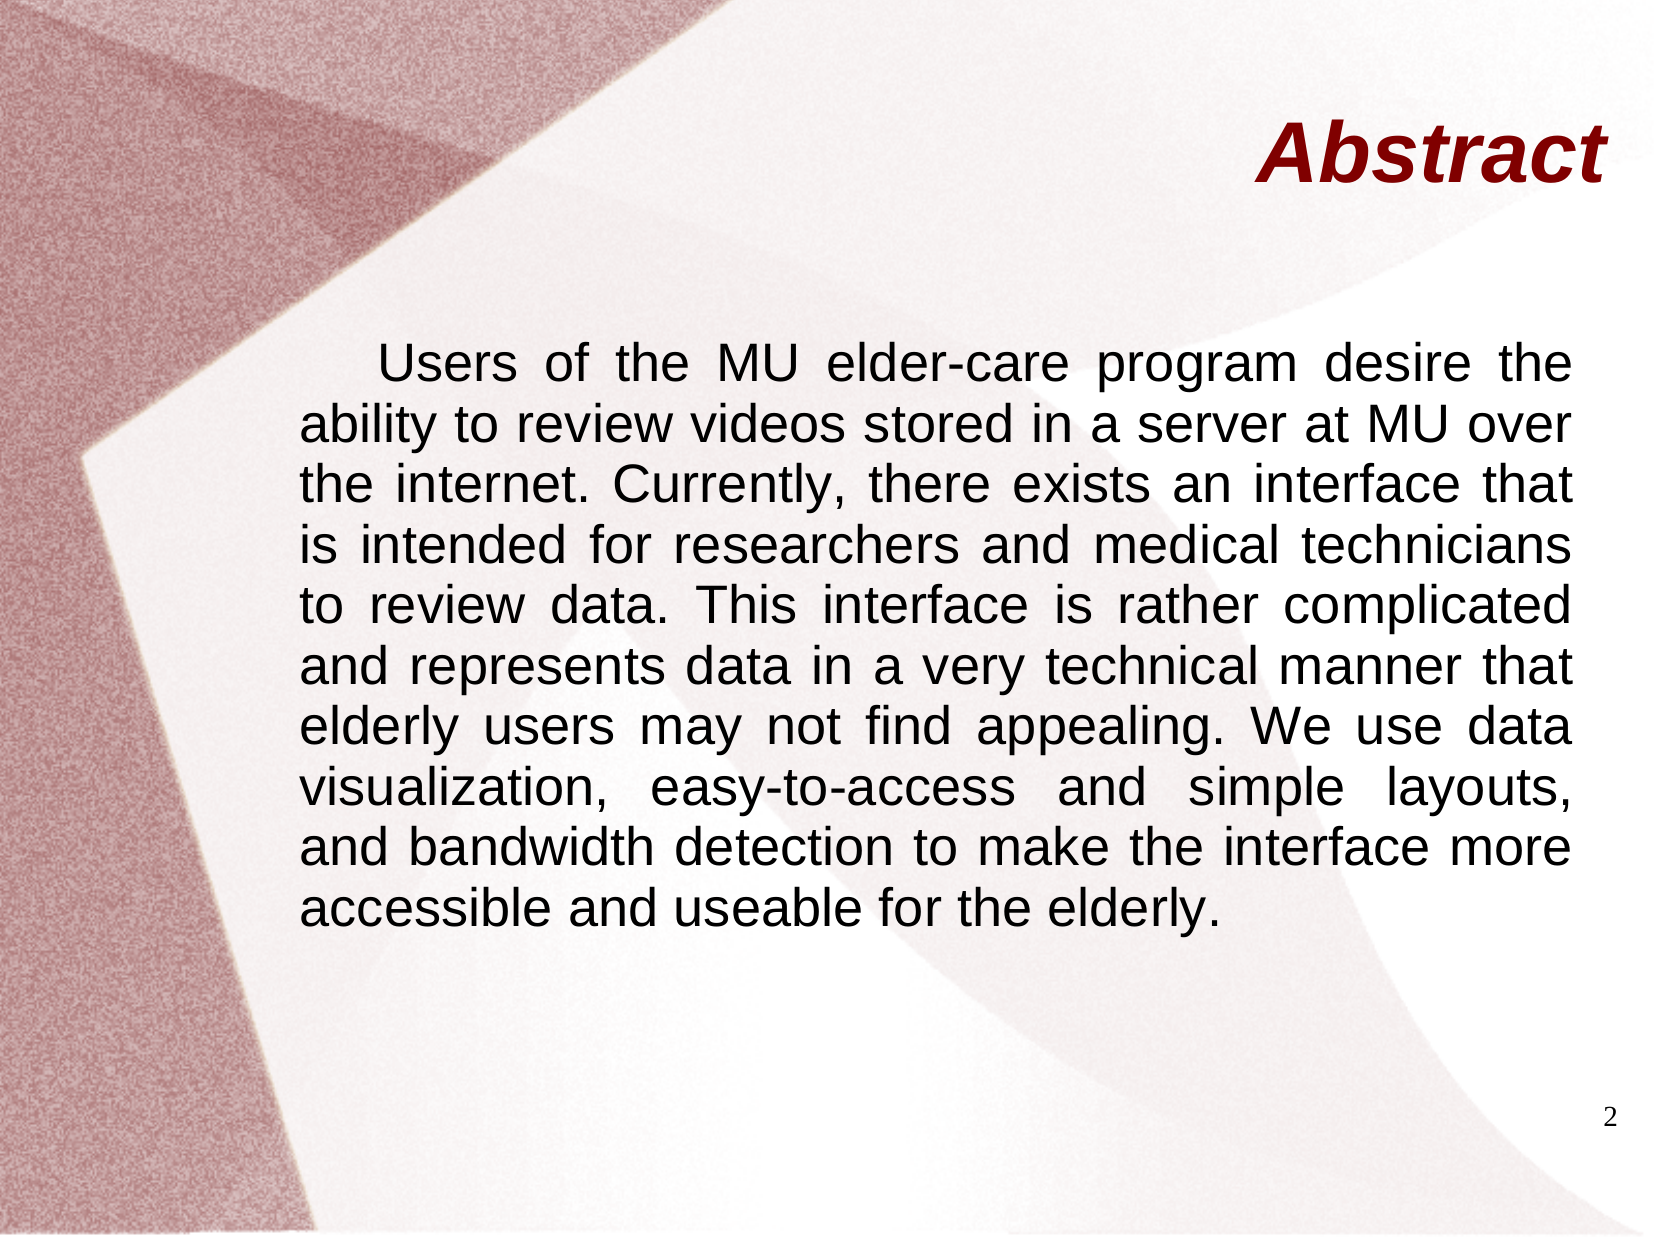

# Abstract
 Users of the MU elder-care program desire the ability to review videos stored in a server at MU over the internet. Currently, there exists an interface that is intended for researchers and medical technicians to review data. This interface is rather complicated and represents data in a very technical manner that elderly users may not find appealing. We use data visualization, easy-to-access and simple layouts, and bandwidth detection to make the interface more accessible and useable for the elderly.
2